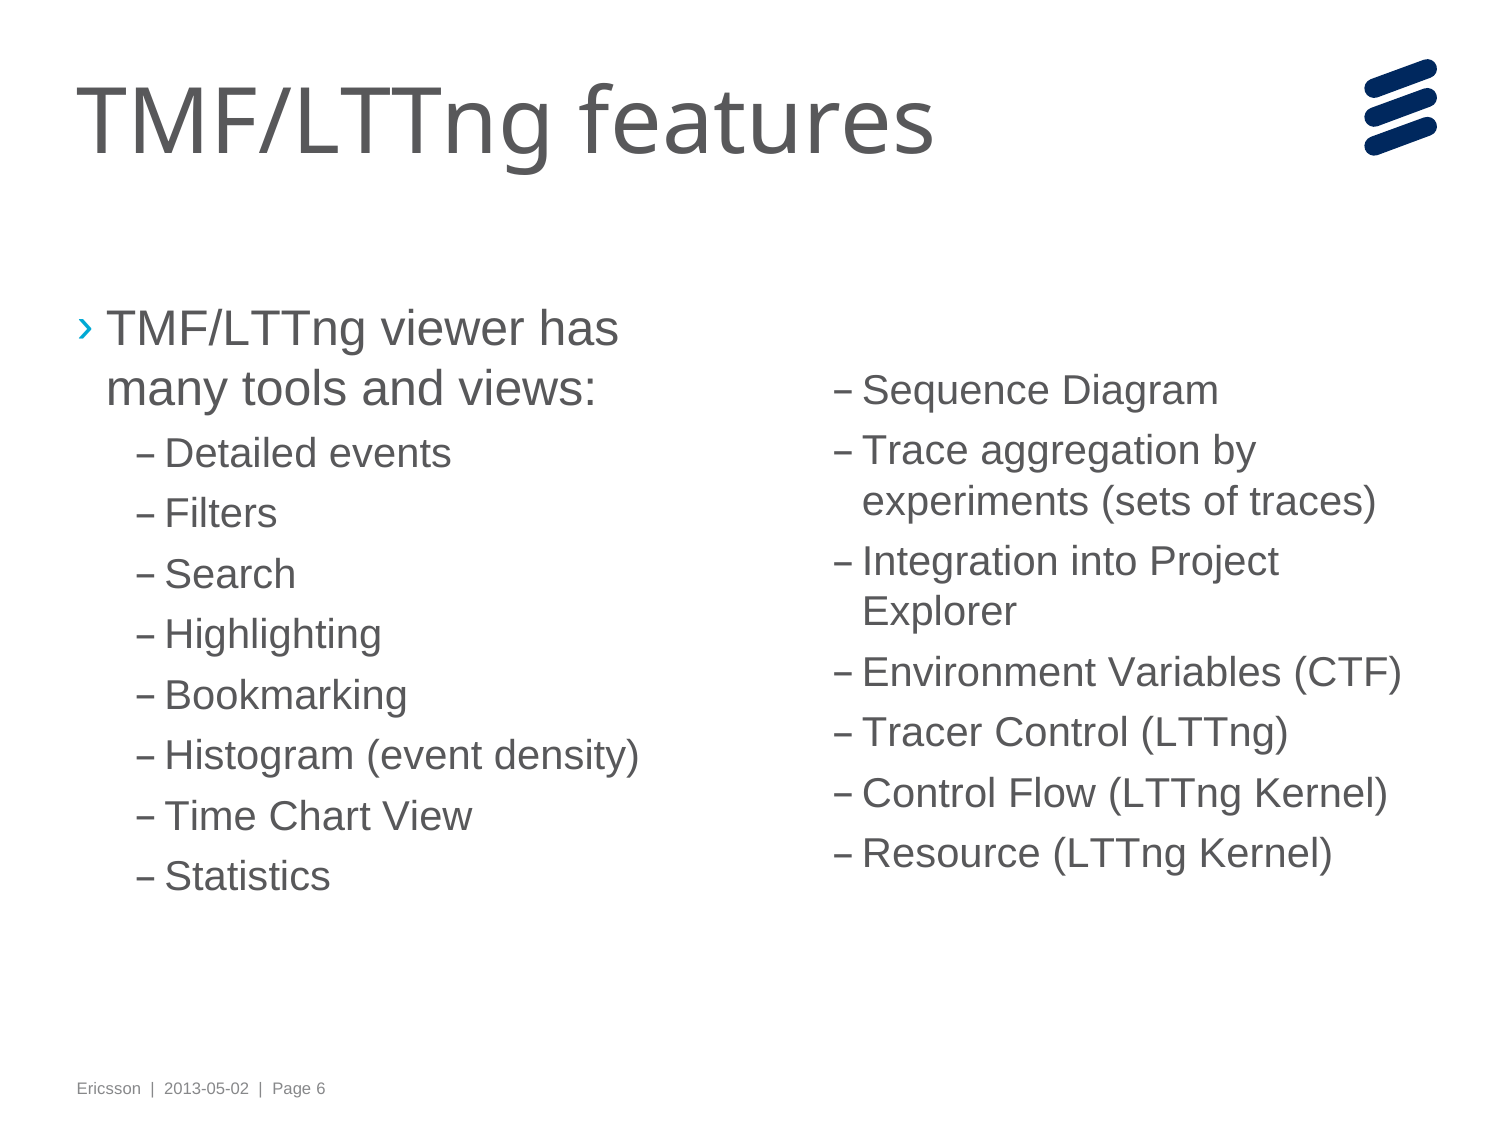

# TMF/LTTng features
TMF/LTTng viewer has many tools and views:
Detailed events
Filters
Search
Highlighting
Bookmarking
Histogram (event density)
Time Chart View
Statistics
Sequence Diagram
Trace aggregation by experiments (sets of traces)
Integration into Project Explorer
Environment Variables (CTF)
Tracer Control (LTTng)
Control Flow (LTTng Kernel)
Resource (LTTng Kernel)